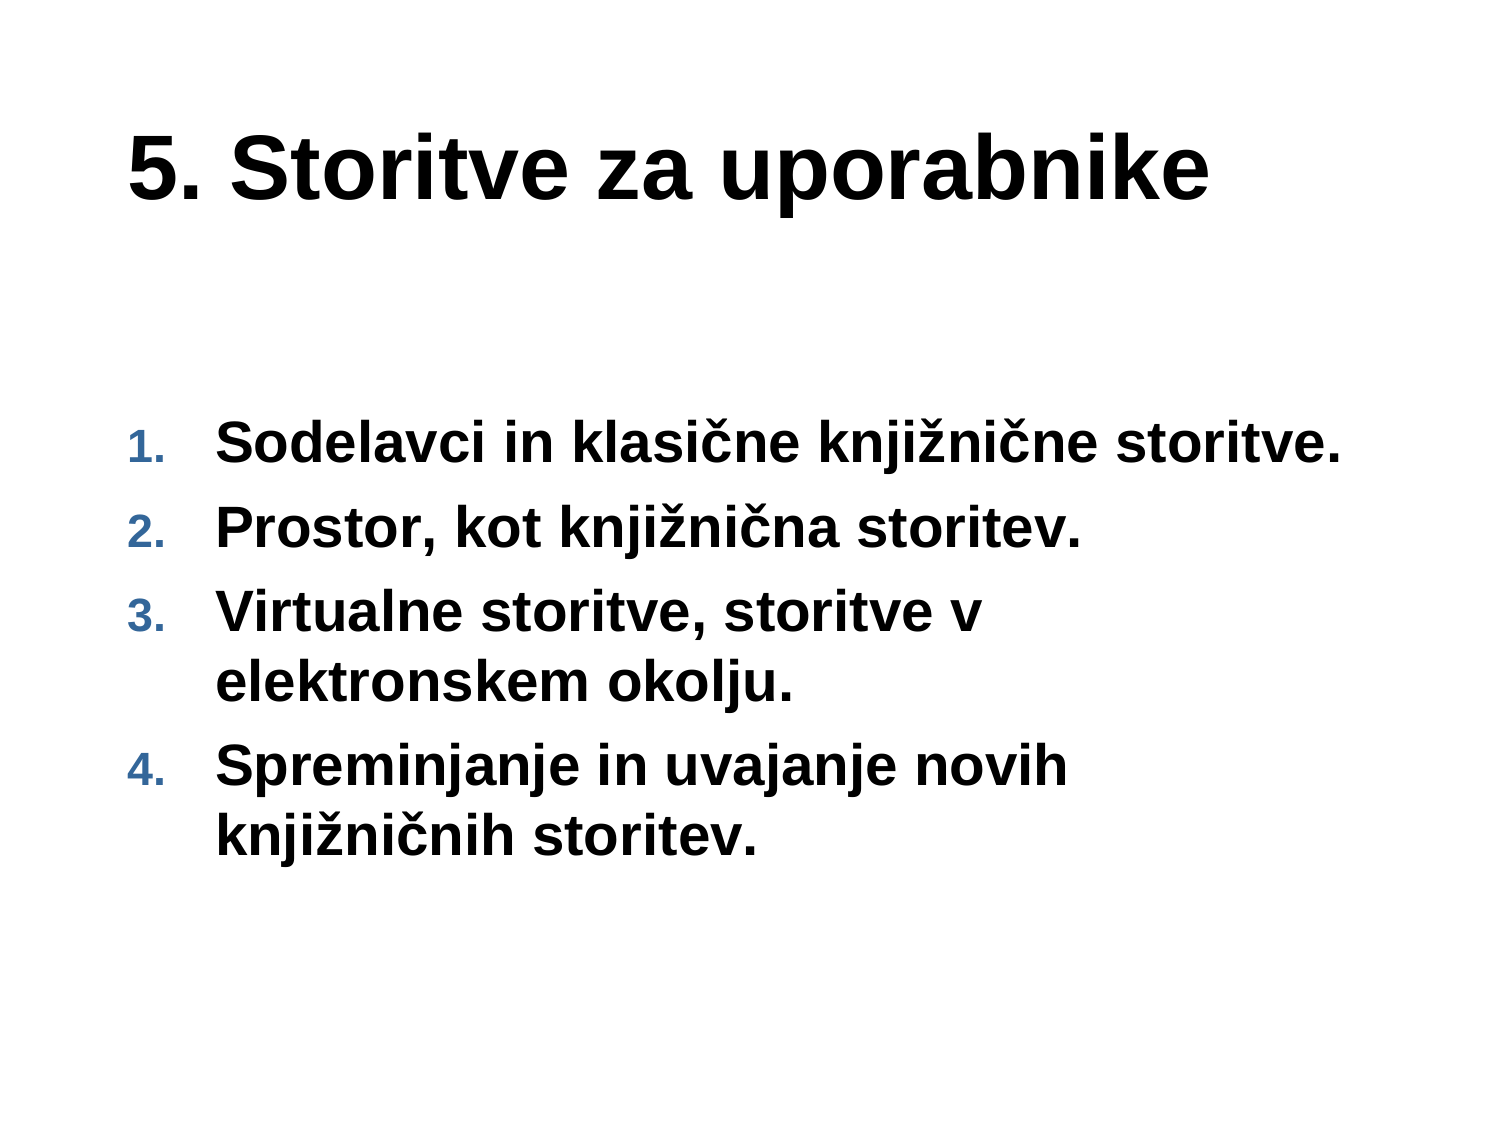

# 5. Storitve za uporabnike
Sodelavci in klasične knjižnične storitve.
Prostor, kot knjižnična storitev.
Virtualne storitve, storitve v elektronskem okolju.
Spreminjanje in uvajanje novih knjižničnih storitev.